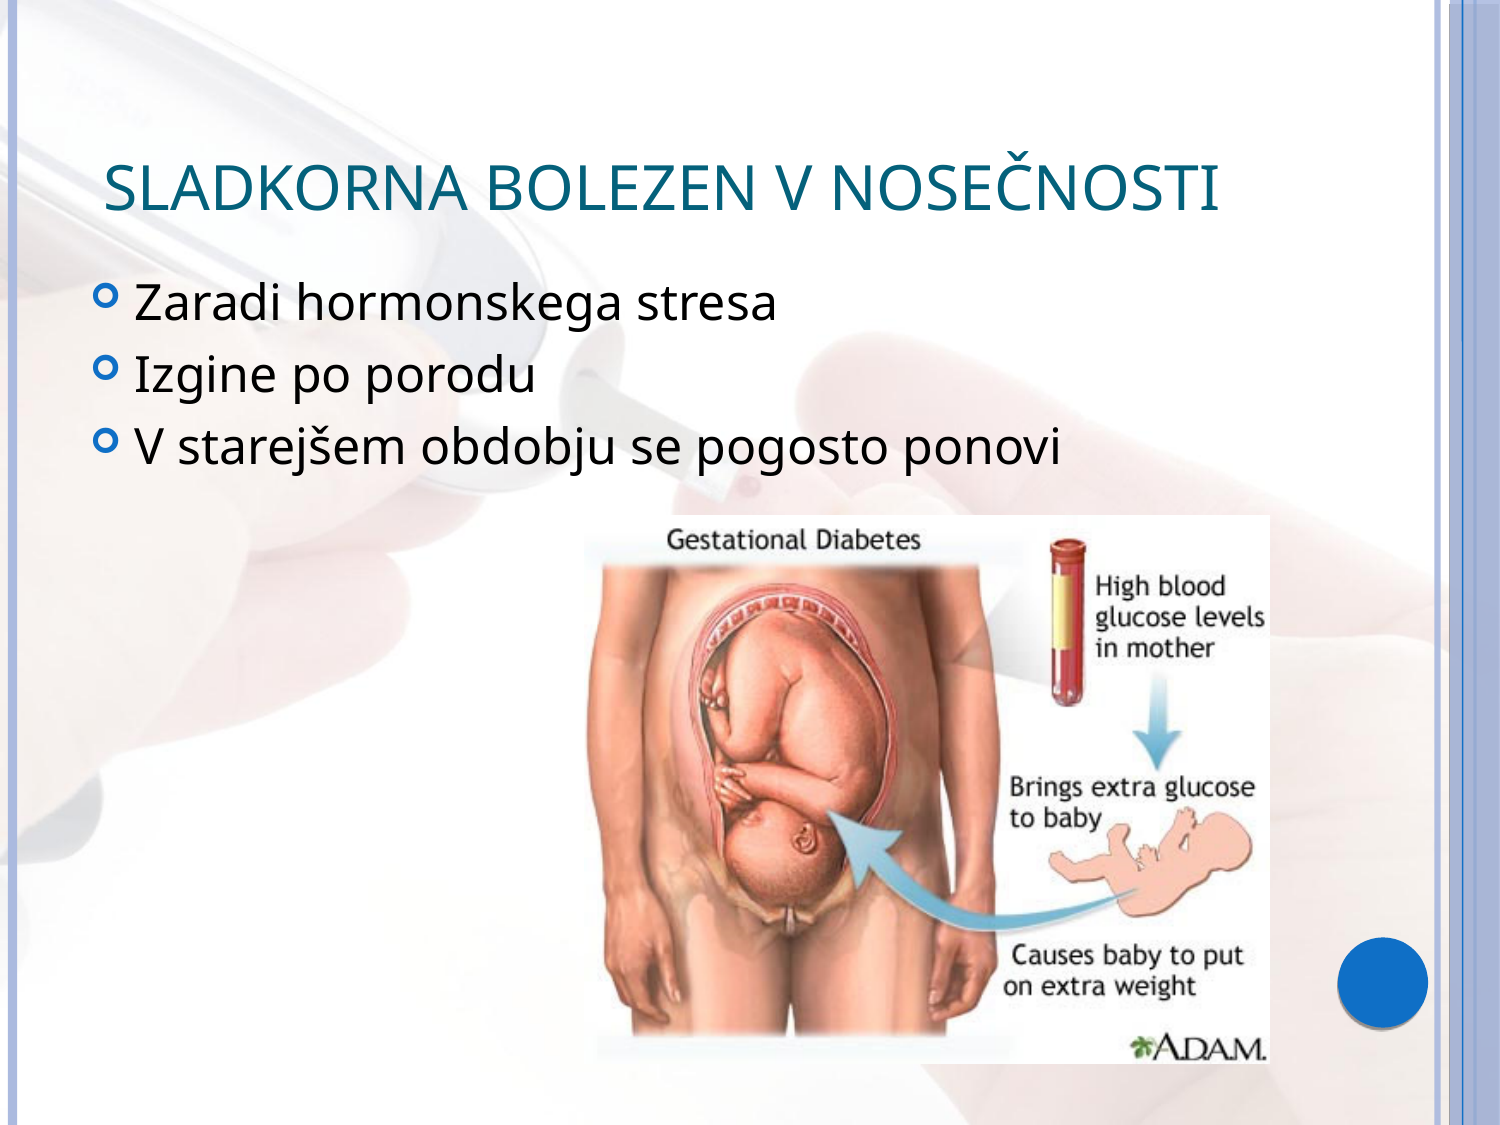

# SLADKORNA BOLEZEN V NOSEČNOSTI
Zaradi hormonskega stresa
Izgine po porodu
V starejšem obdobju se pogosto ponovi